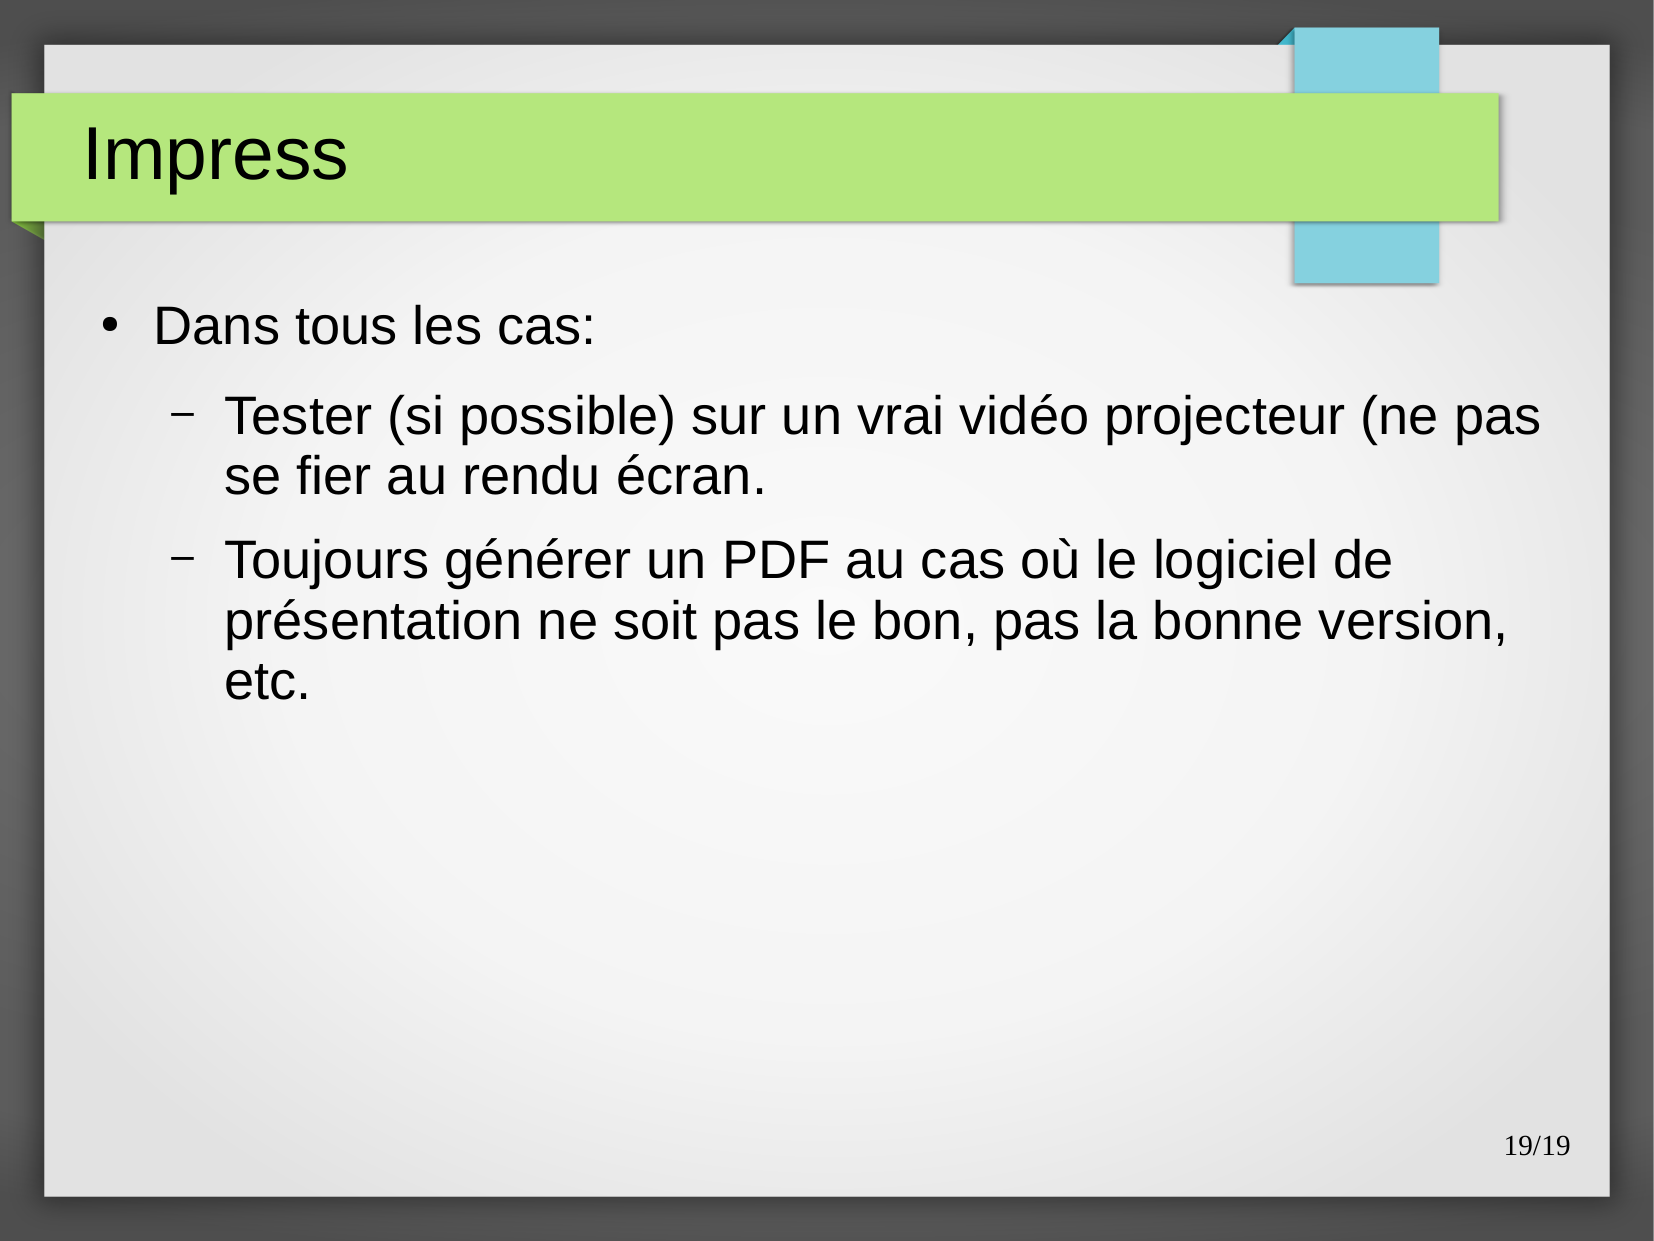

# Impress
Dans tous les cas:
Tester (si possible) sur un vrai vidéo projecteur (ne pas se fier au rendu écran.
Toujours générer un PDF au cas où le logiciel de présentation ne soit pas le bon, pas la bonne version, etc.
19